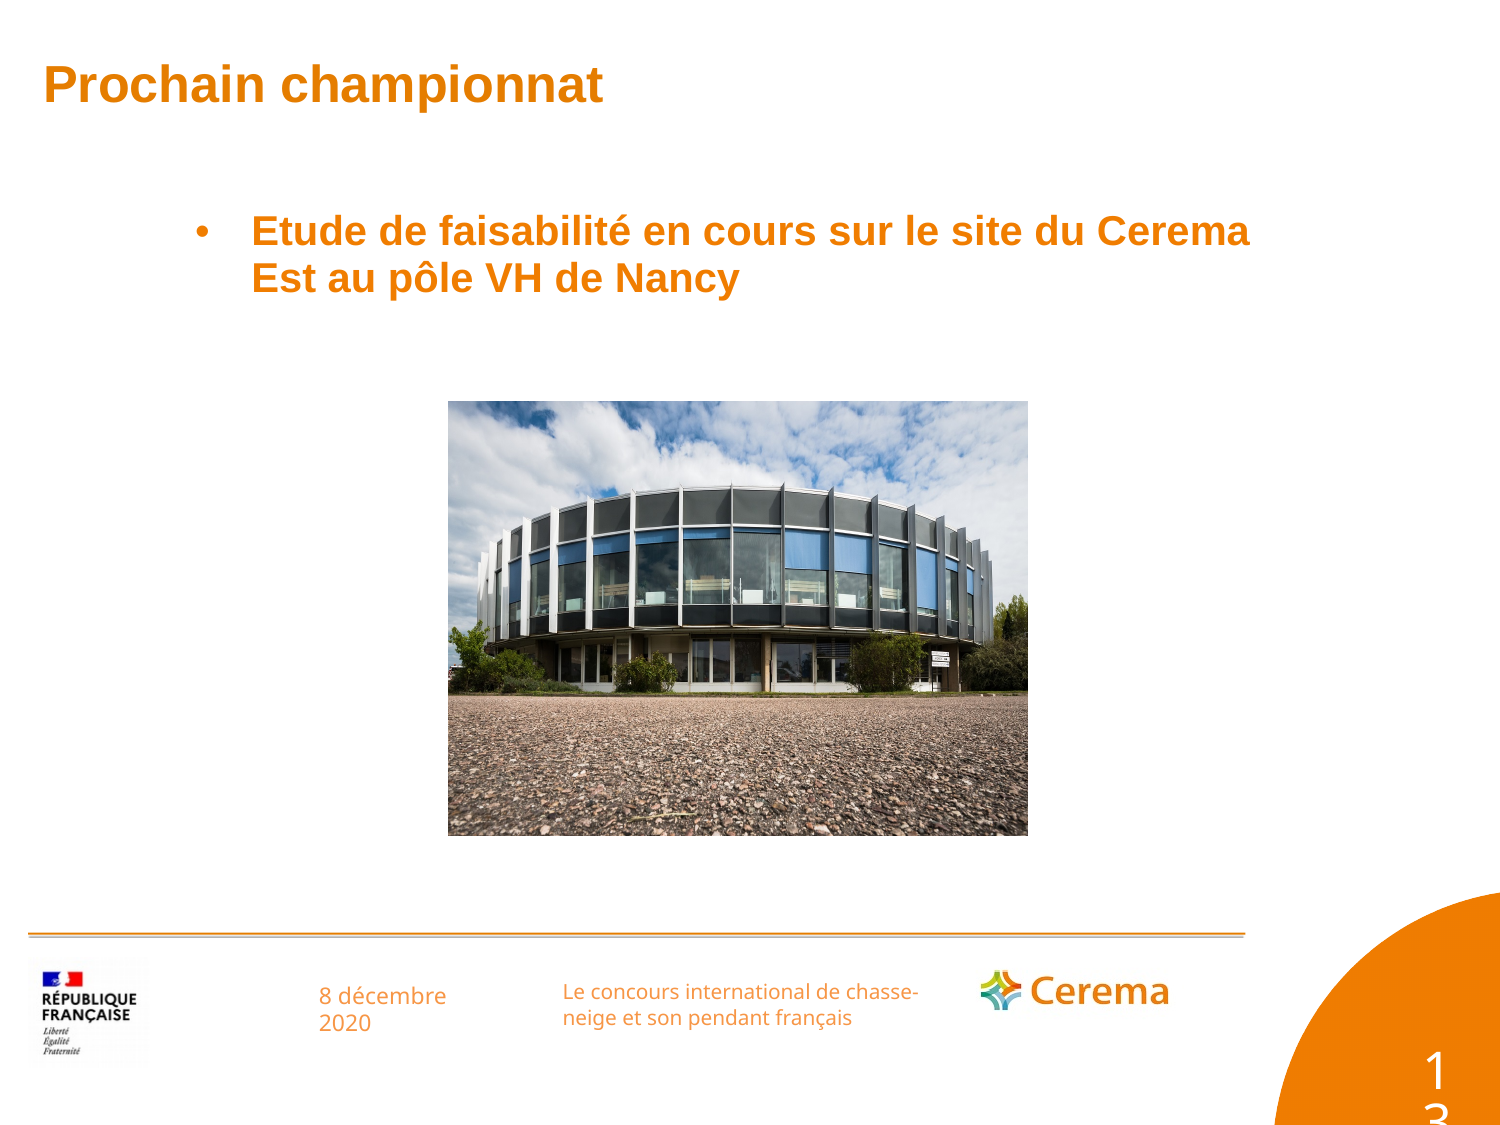

# Prochain championnat
Etude de faisabilité en cours sur le site du Cerema Est au pôle VH de Nancy
Le concours international de chasse-neige et son pendant français
8 décembre 2020